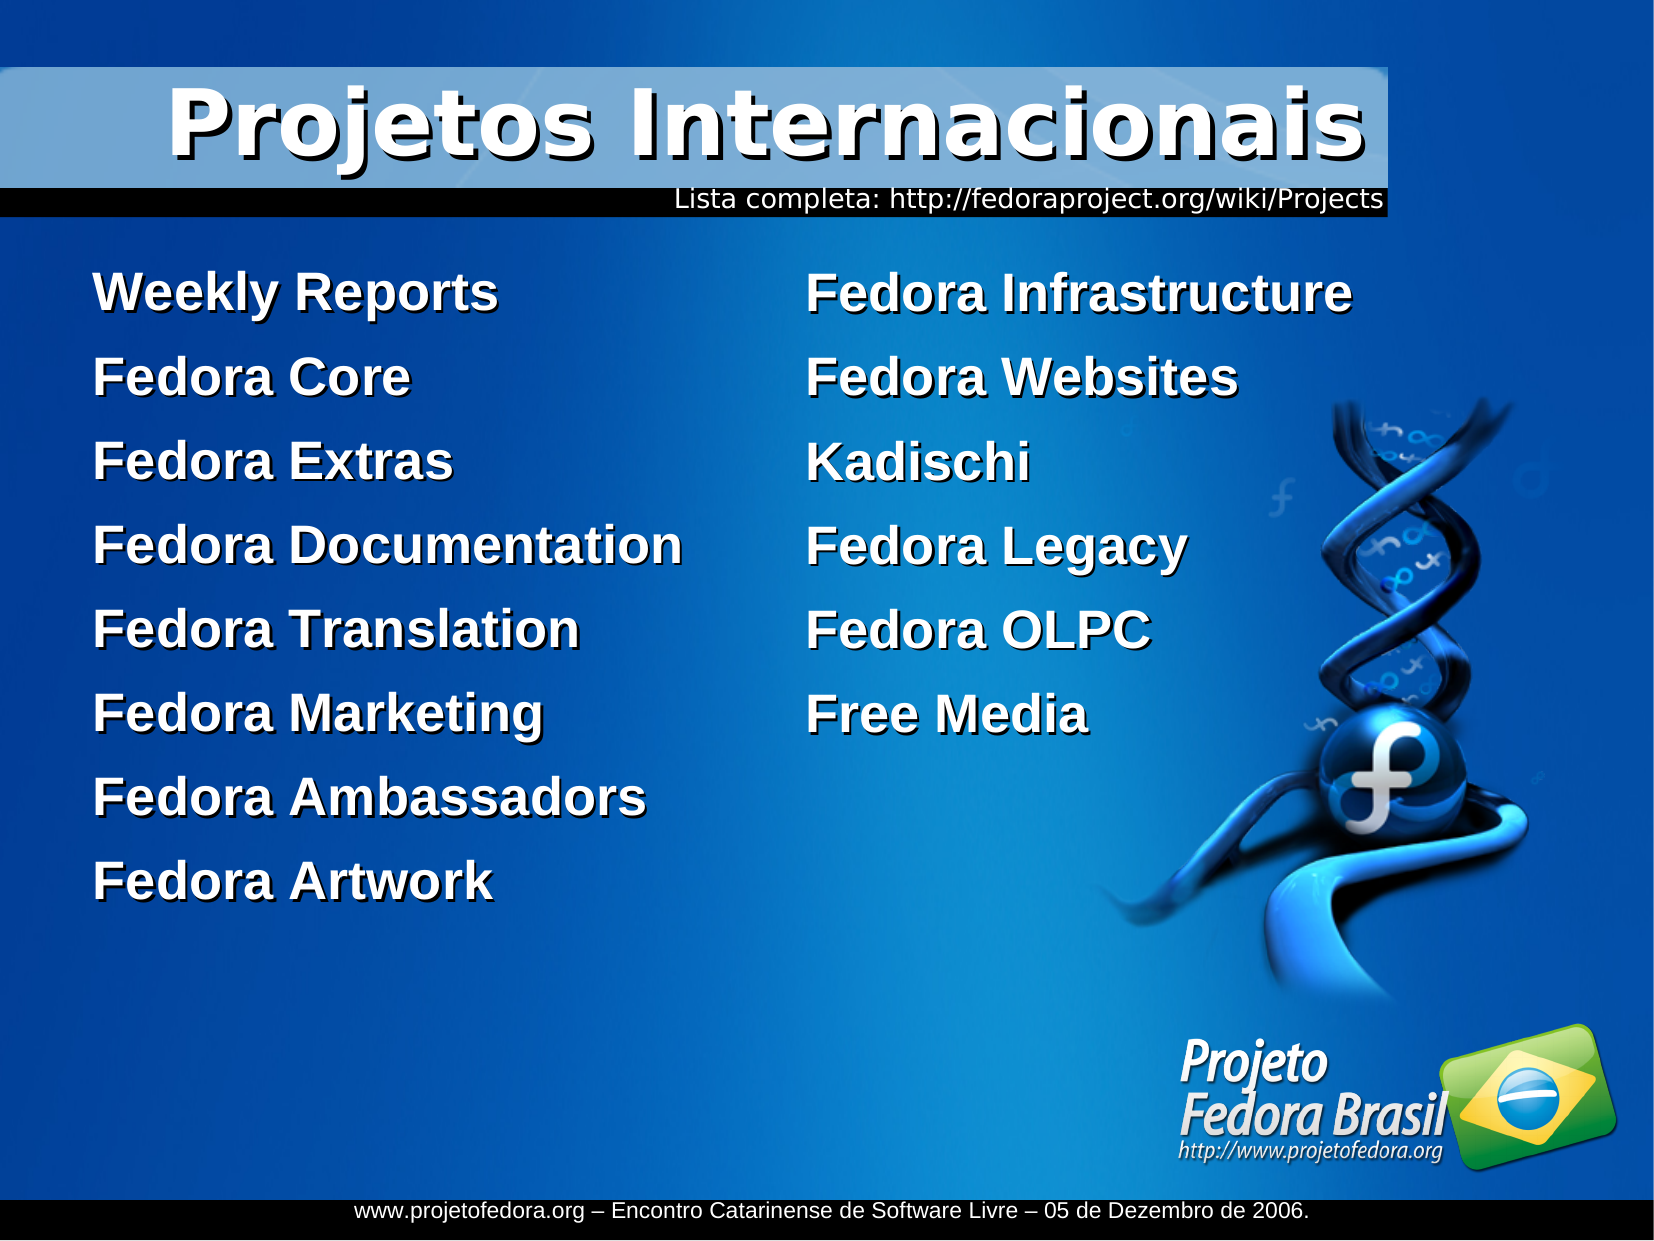

Projetos Internacionais
Lista completa: http://fedoraproject.org/wiki/Projects
# Weekly Reports
Fedora Core
Fedora Extras
Fedora Documentation
Fedora Translation
Fedora Marketing
Fedora Ambassadors
Fedora Artwork
Fedora Infrastructure
Fedora Websites
Kadischi
Fedora Legacy
Fedora OLPC
Free Media
www.projetofedora.org – Encontro Catarinense de Software Livre – 05 de Dezembro de 2006.